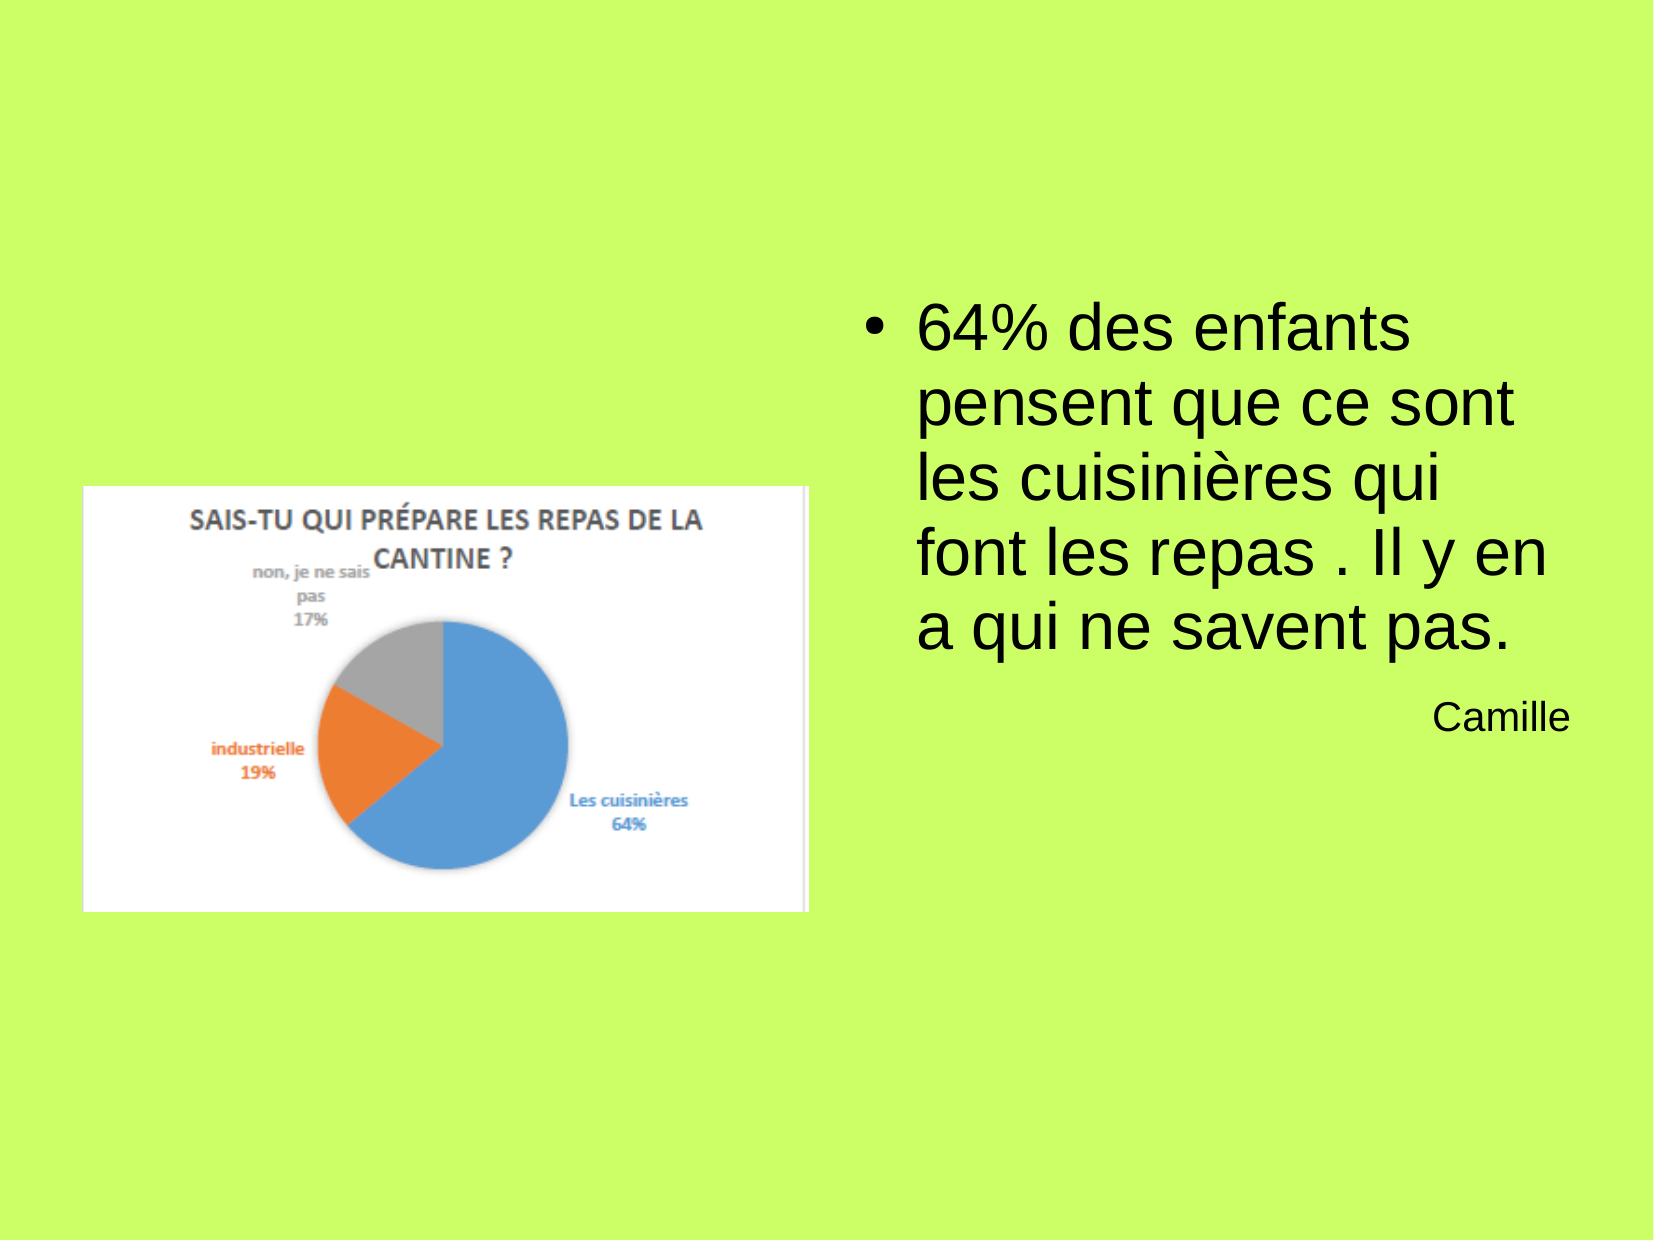

#
64% des enfants pensent que ce sont les cuisinières qui font les repas . Il y en a qui ne savent pas.
Camille